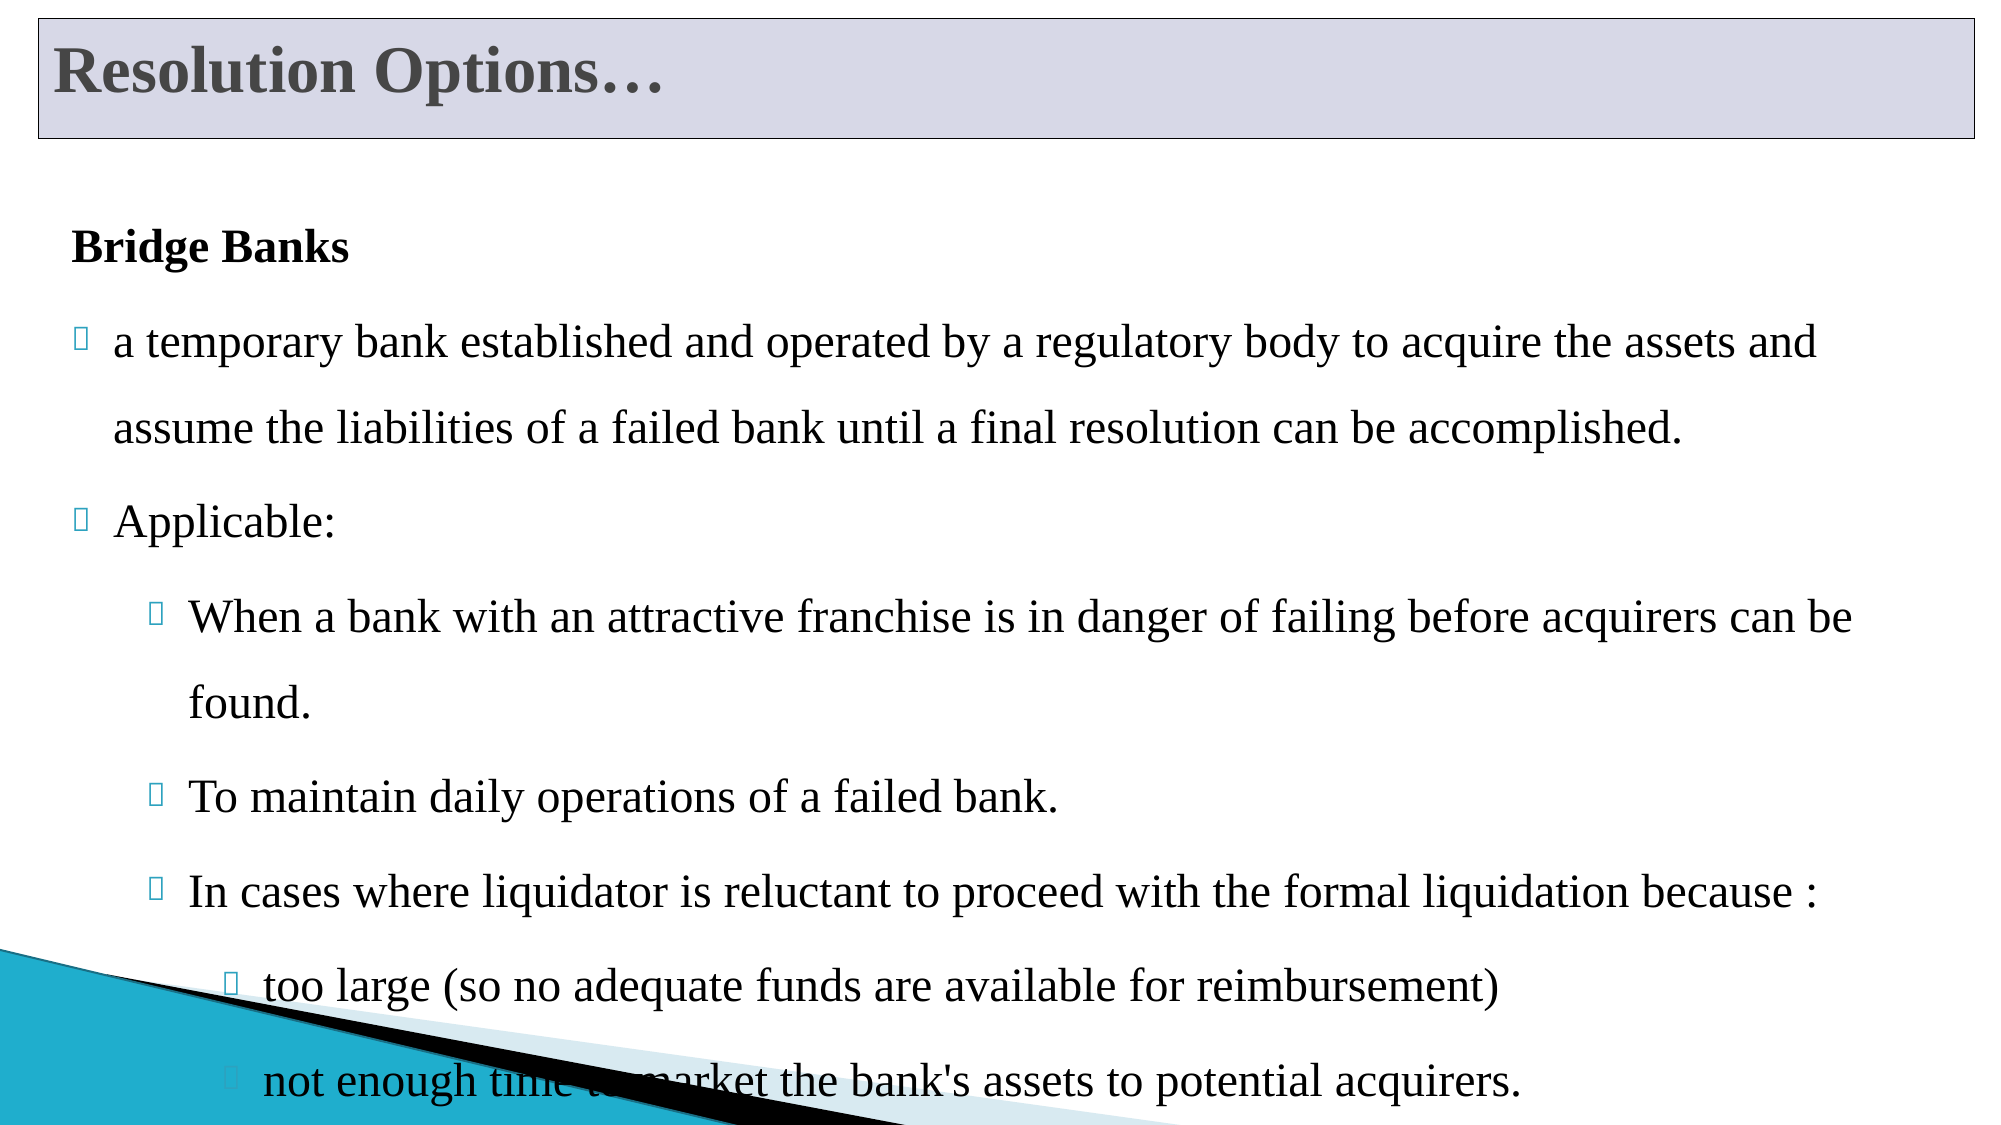

# Resolution Options…
Bridge Banks
a temporary bank established and operated by a regulatory body to acquire the assets and assume the liabilities of a failed bank until a final resolution can be accomplished.
Applicable:
When a bank with an attractive franchise is in danger of failing before acquirers can be found.
To maintain daily operations of a failed bank.
In cases where liquidator is reluctant to proceed with the formal liquidation because :
too large (so no adequate funds are available for reimbursement)
not enough time to market the bank's assets to potential acquirers.